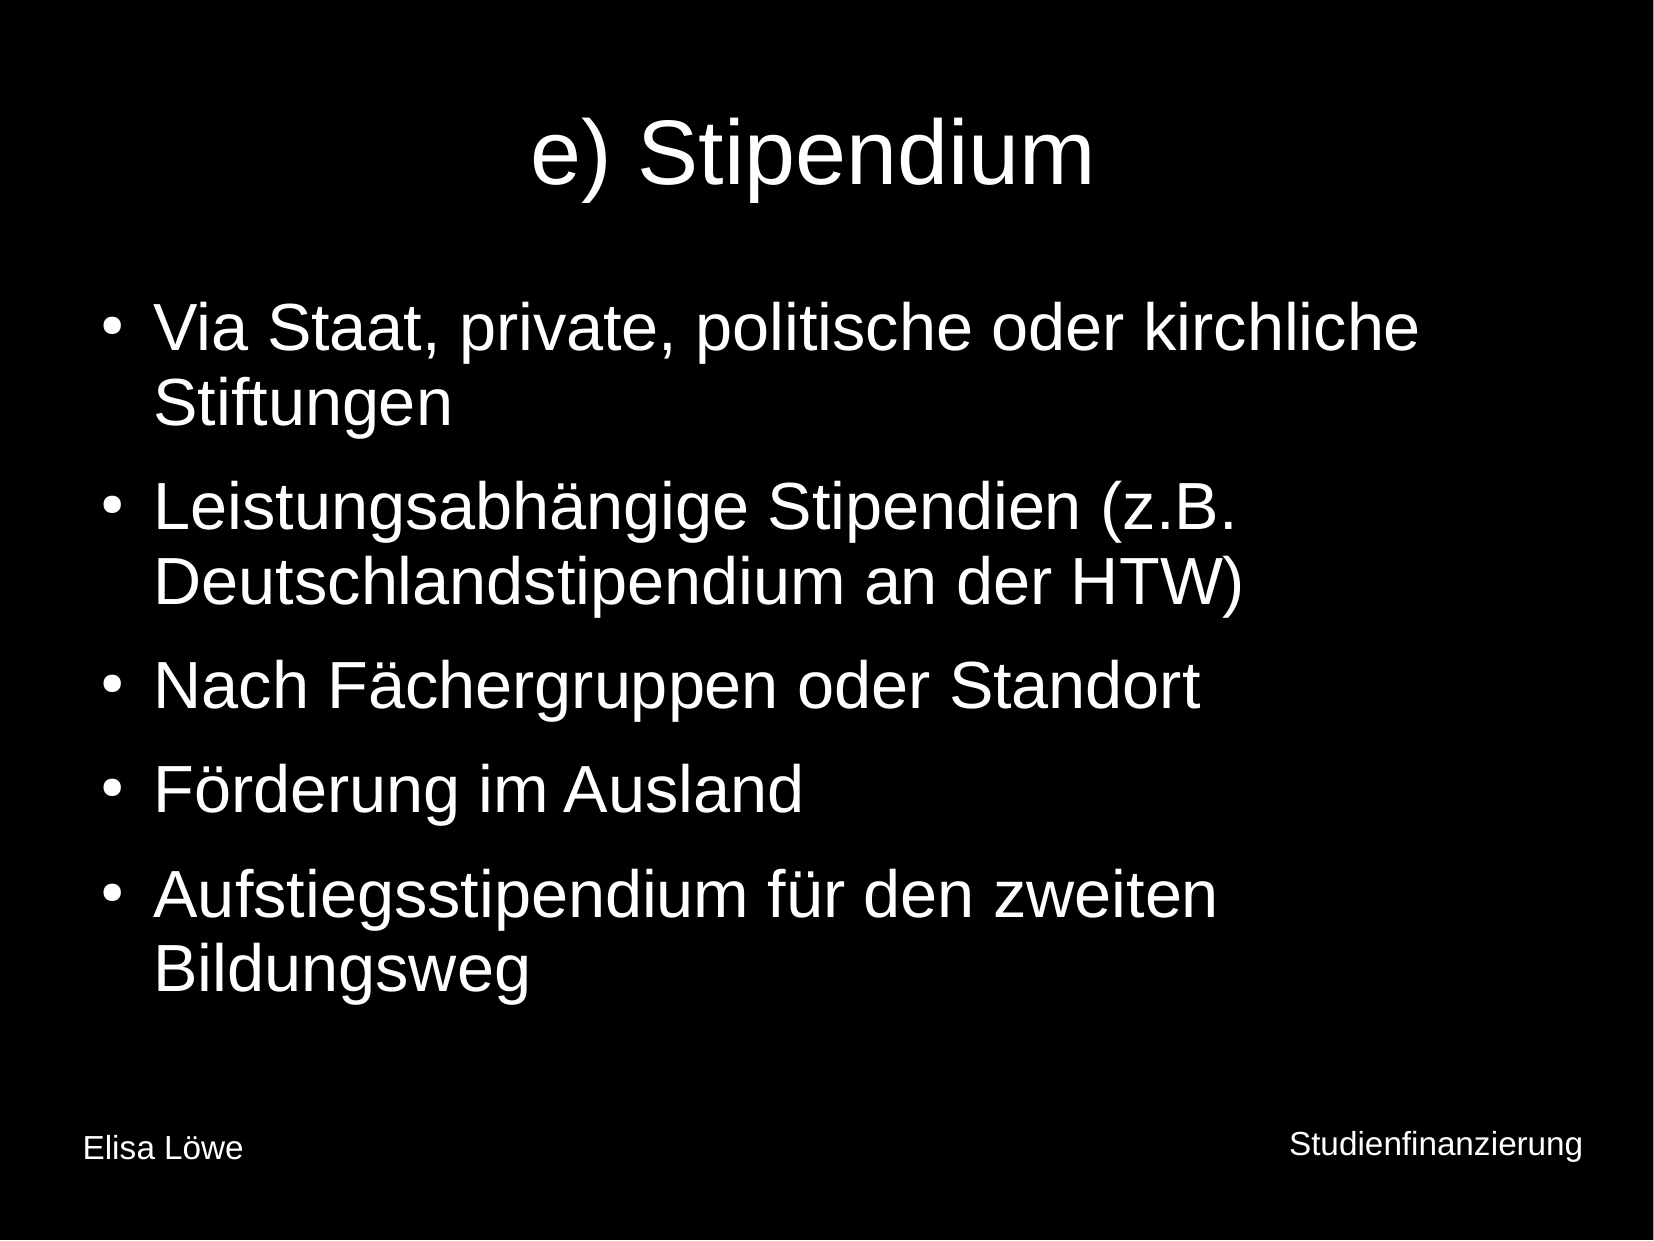

# e) Stipendium
Via Staat, private, politische oder kirchliche Stiftungen
Leistungsabhängige Stipendien (z.B. Deutschlandstipendium an der HTW)
Nach Fächergruppen oder Standort
Förderung im Ausland
Aufstiegsstipendium für den zweiten Bildungsweg
 Studienfinanzierung
Elisa Löwe